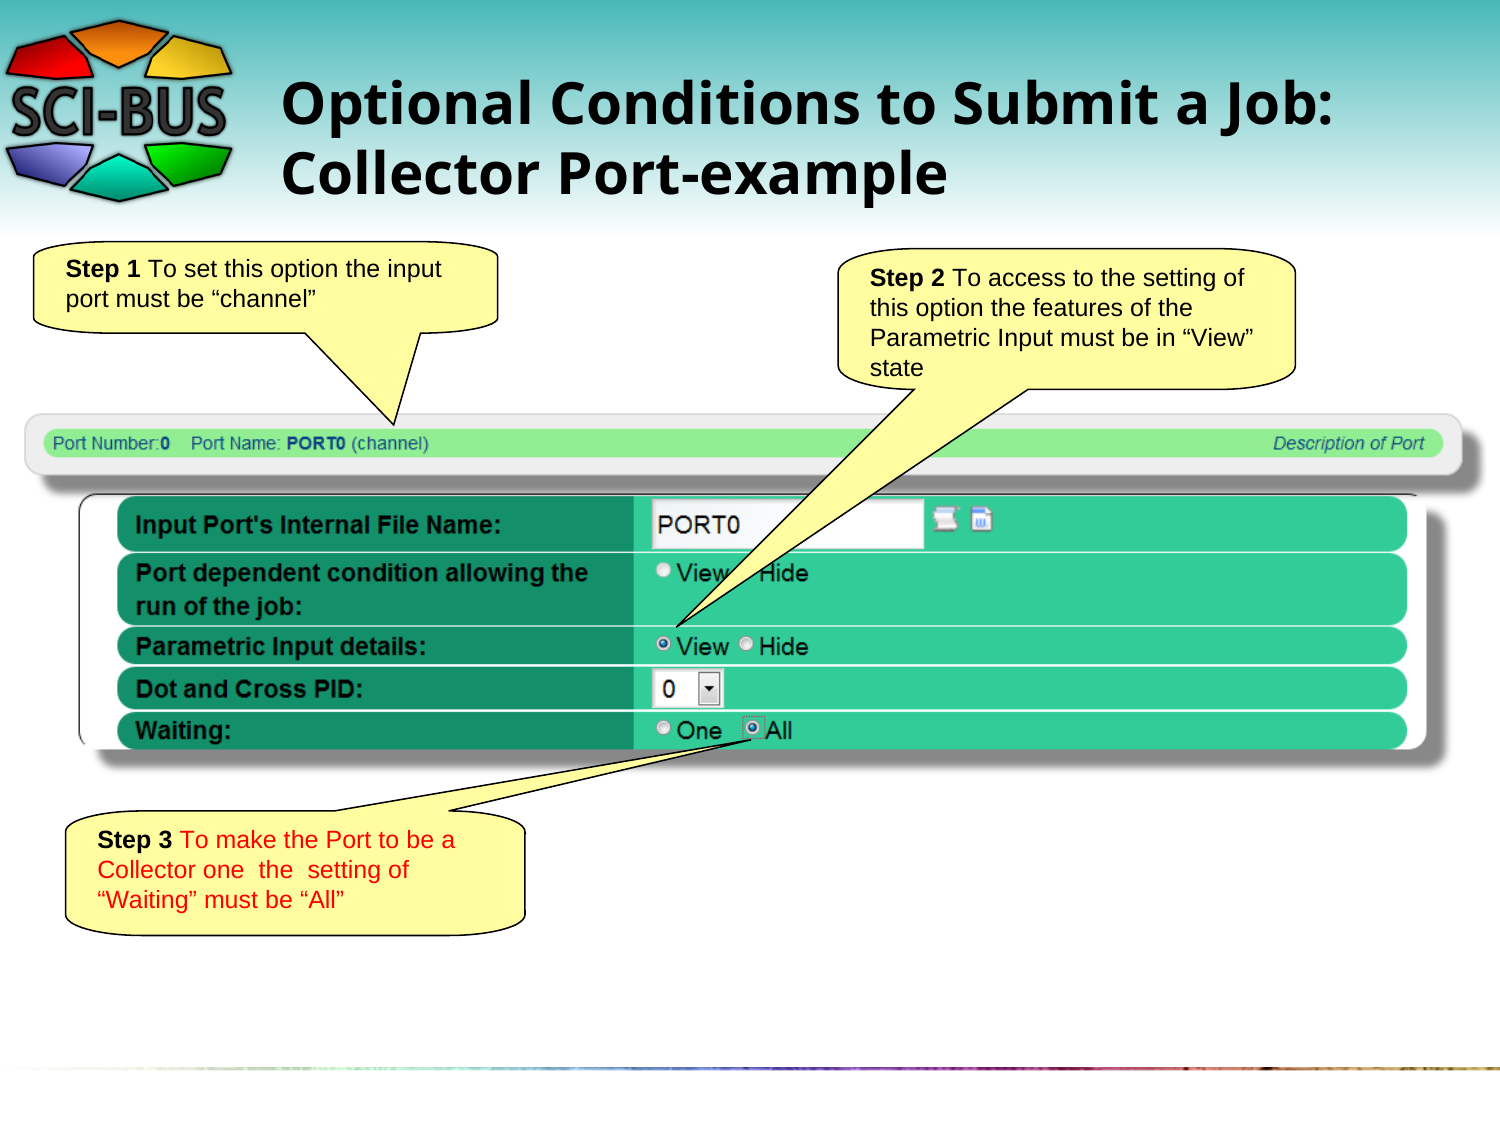

# Optional Conditions to Submit a Job: Collector Port-example
Step 1 To set this option the input port must be “channel”
Step 2 To access to the setting of this option the features of the Parametric Input must be in “View” state
Step 3 To make the Port to be a Collector one the setting of “Waiting” must be “All”